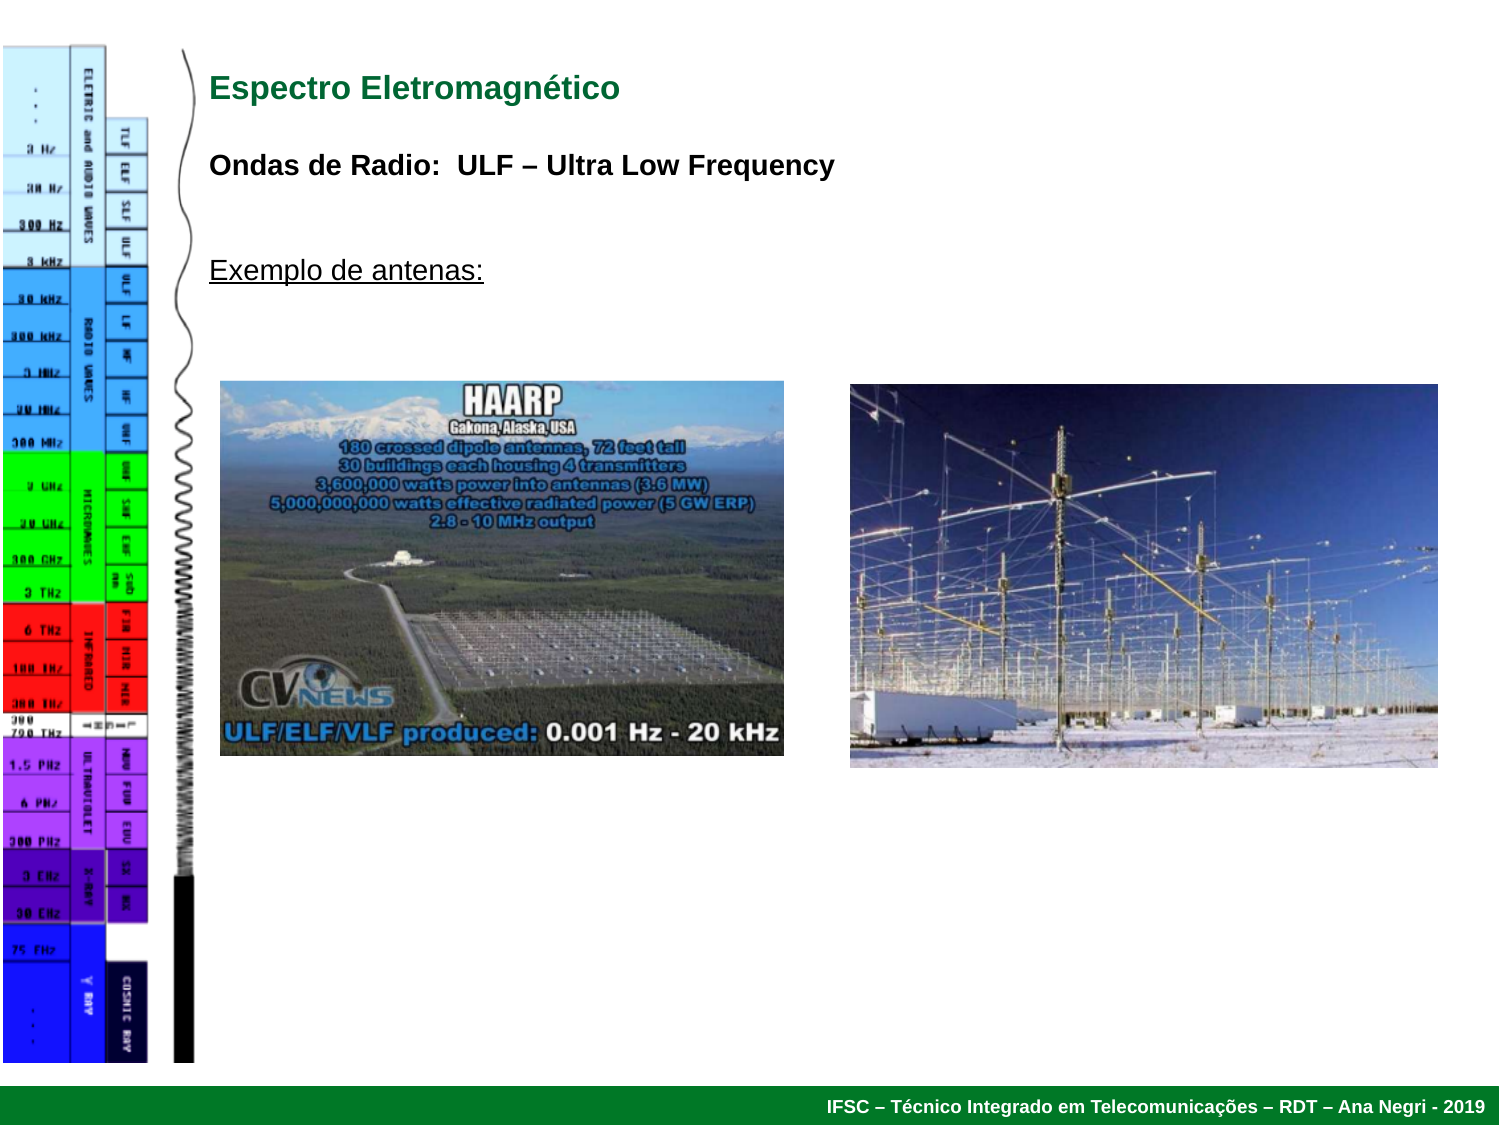

Espectro Eletromagnético
Ondas de Radio: ULF – Ultra Low Frequency
Exemplo de antenas:
ção
IFSC – Técnico Integrado em Telecomunicações – RDT – Ana Negri - 2019